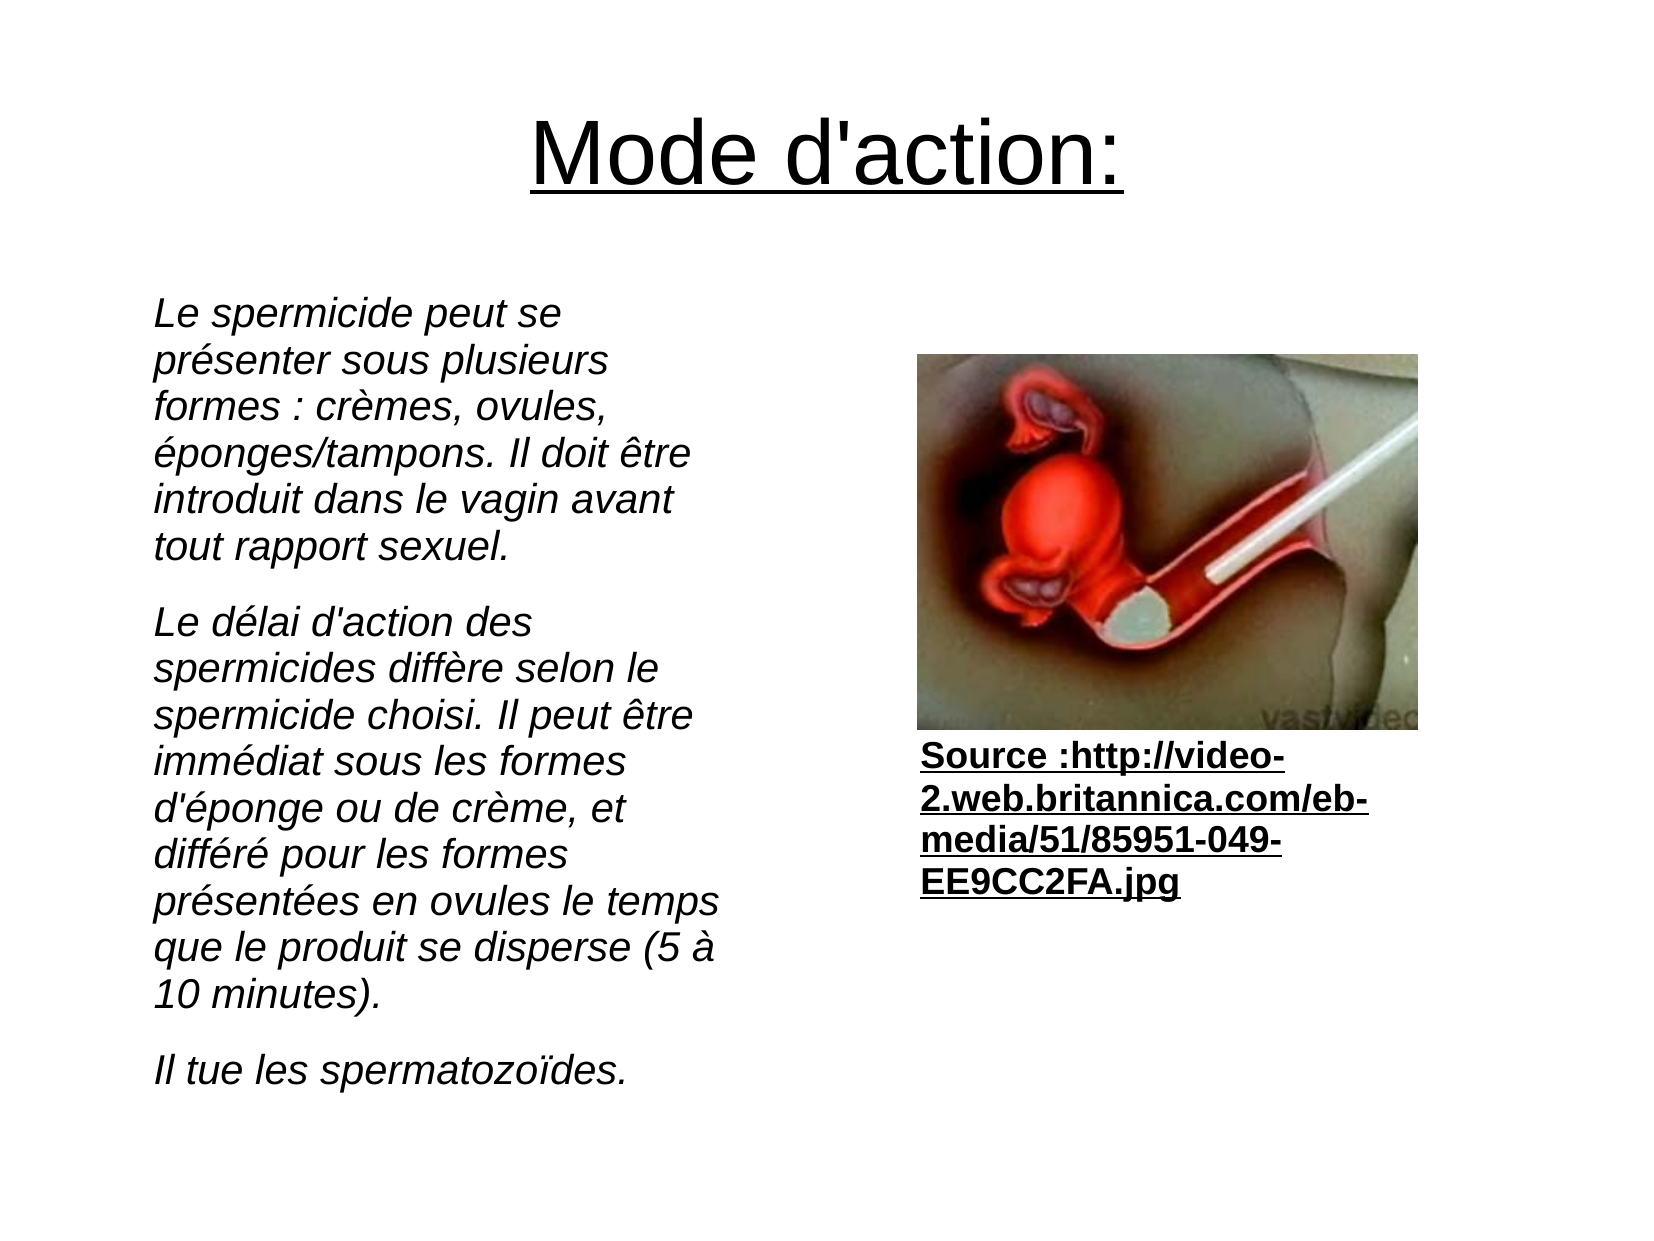

# Mode d'action:
Le spermicide peut se présenter sous plusieurs formes : crèmes, ovules, éponges/tampons. Il doit être introduit dans le vagin avant tout rapport sexuel.
Le délai d'action des spermicides diffère selon le spermicide choisi. Il peut être immédiat sous les formes d'éponge ou de crème, et différé pour les formes présentées en ovules le temps que le produit se disperse (5 à 10 minutes).
Il tue les spermatozoïdes.
Source :http://video-2.web.britannica.com/eb-media/51/85951-049-EE9CC2FA.jpg